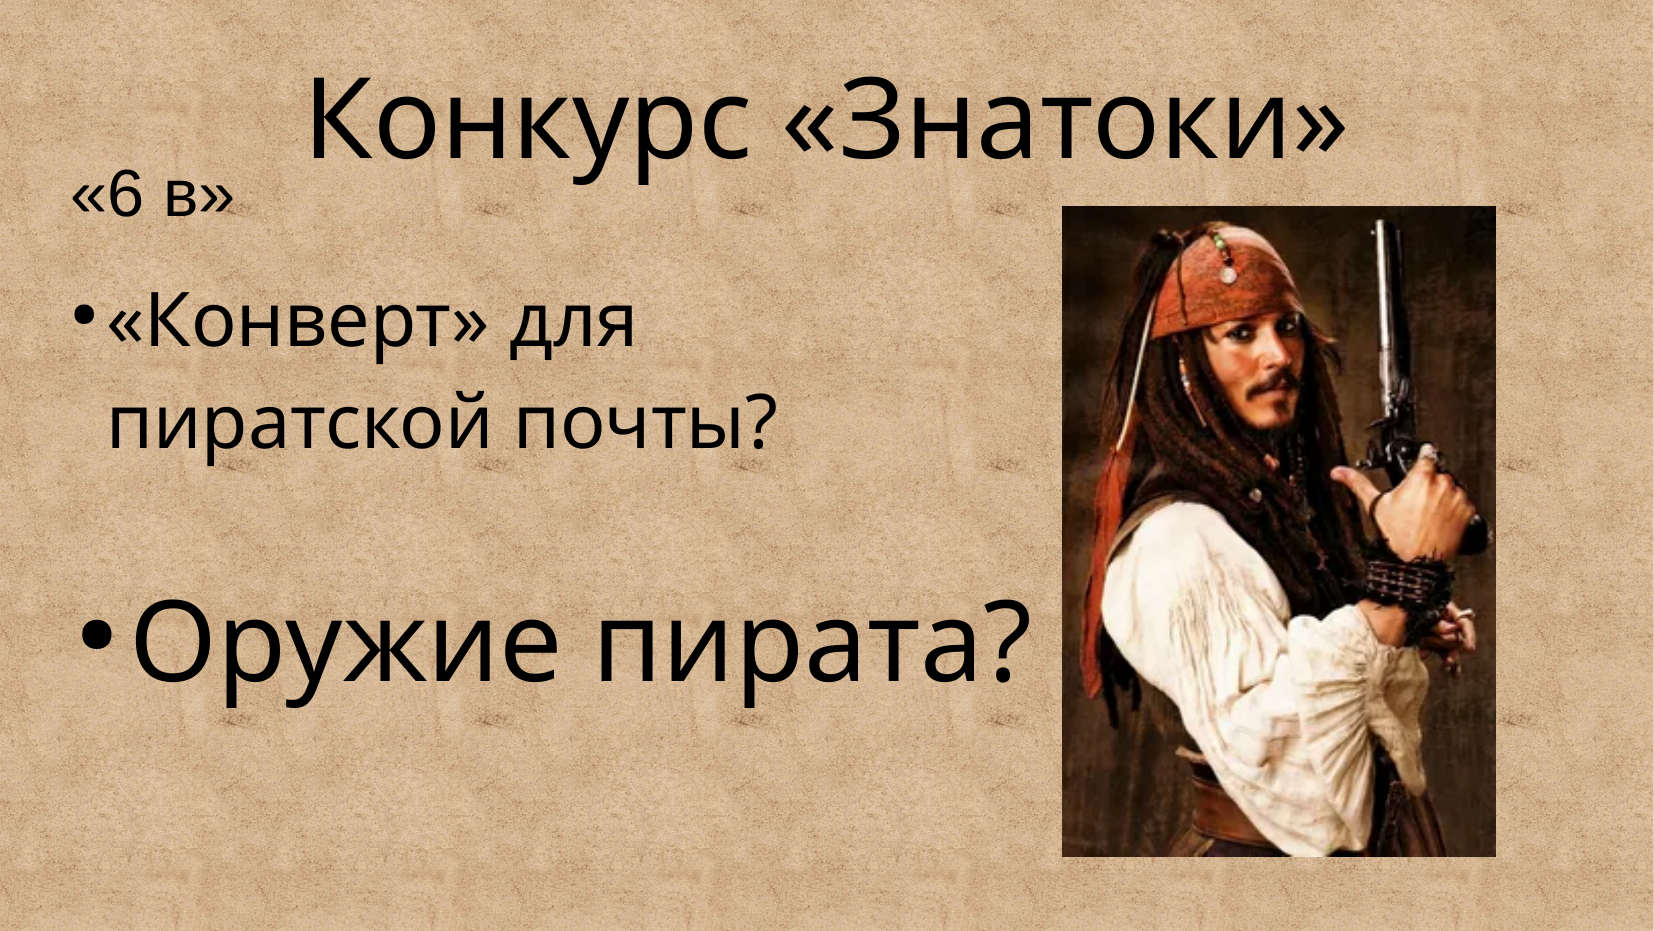

# Конкурс «Знатоки»
«6 в»
«Конверт» для пиратской почты?
Оружие пирата?